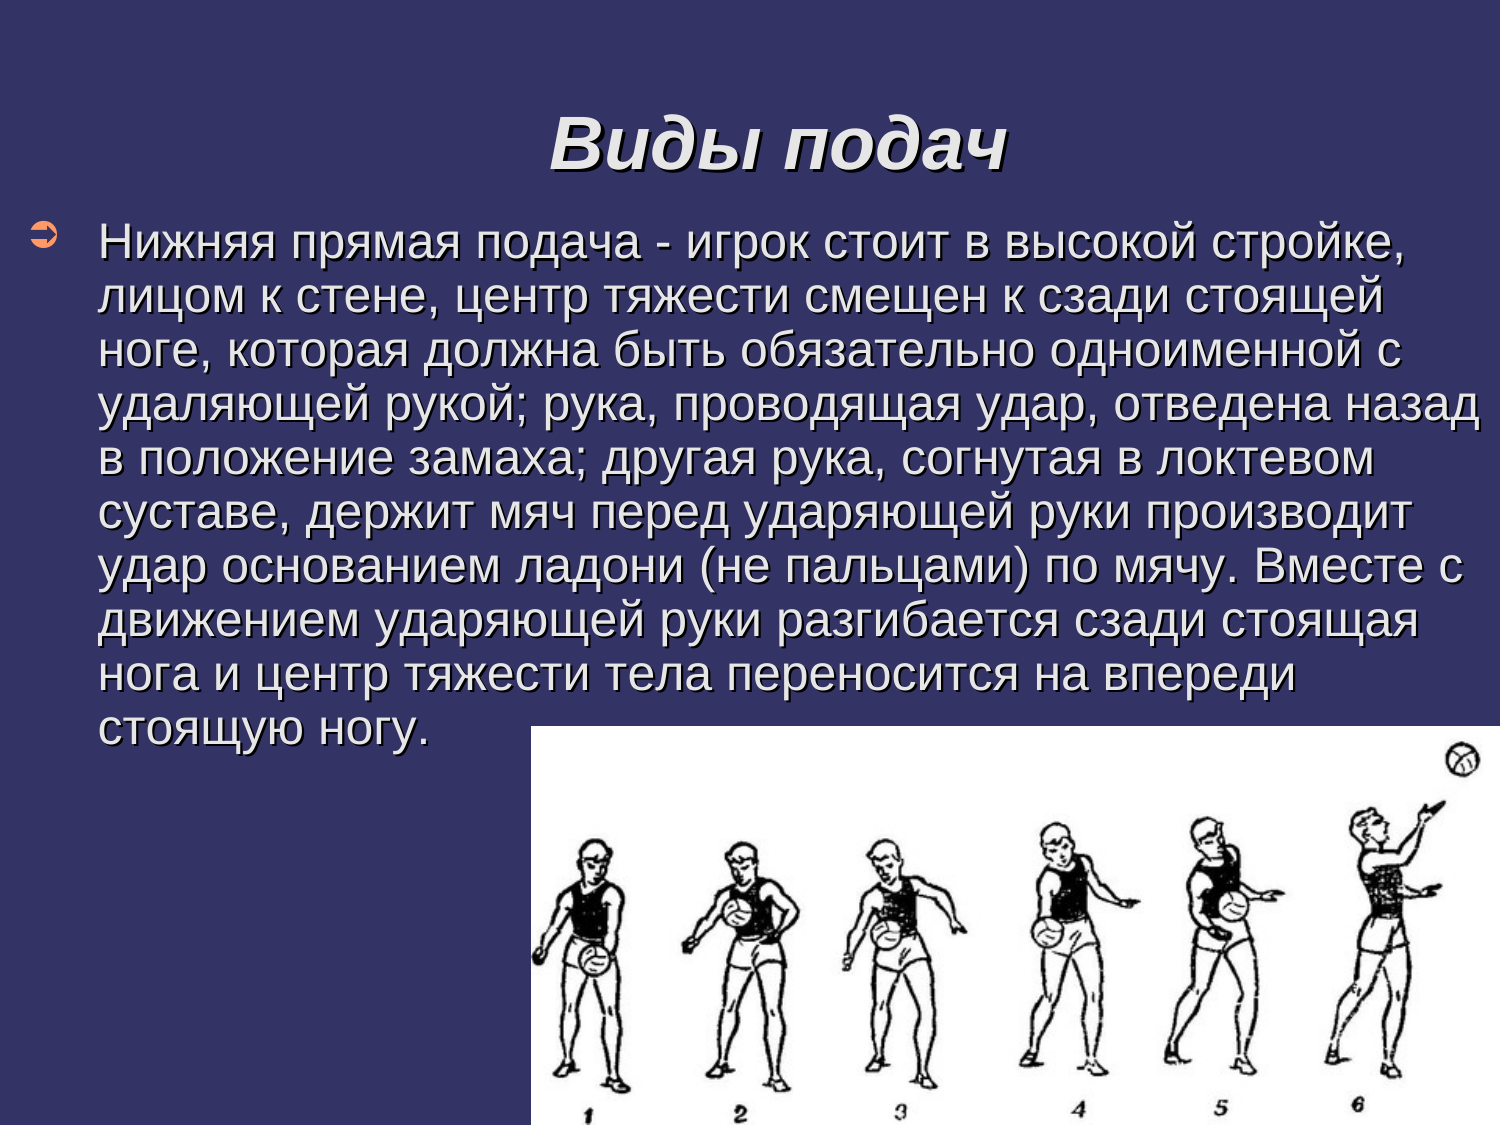

# Виды подач
Нижняя прямая подача - игрок стоит в высокой стройке, лицом к стене, центр тяжести смещен к сзади стоящей ноге, которая должна быть обязательно одноименной с удаляющей рукой; рука, проводящая удар, отведена назад в положение замаха; другая рука, согнутая в локтевом суставе, держит мяч перед ударяющей руки производит удар основанием ладони (не пальцами) по мячу. Вместе с движением ударяющей руки разгибается сзади стоящая нога и центр тяжести тела переносится на впереди стоящую ногу.